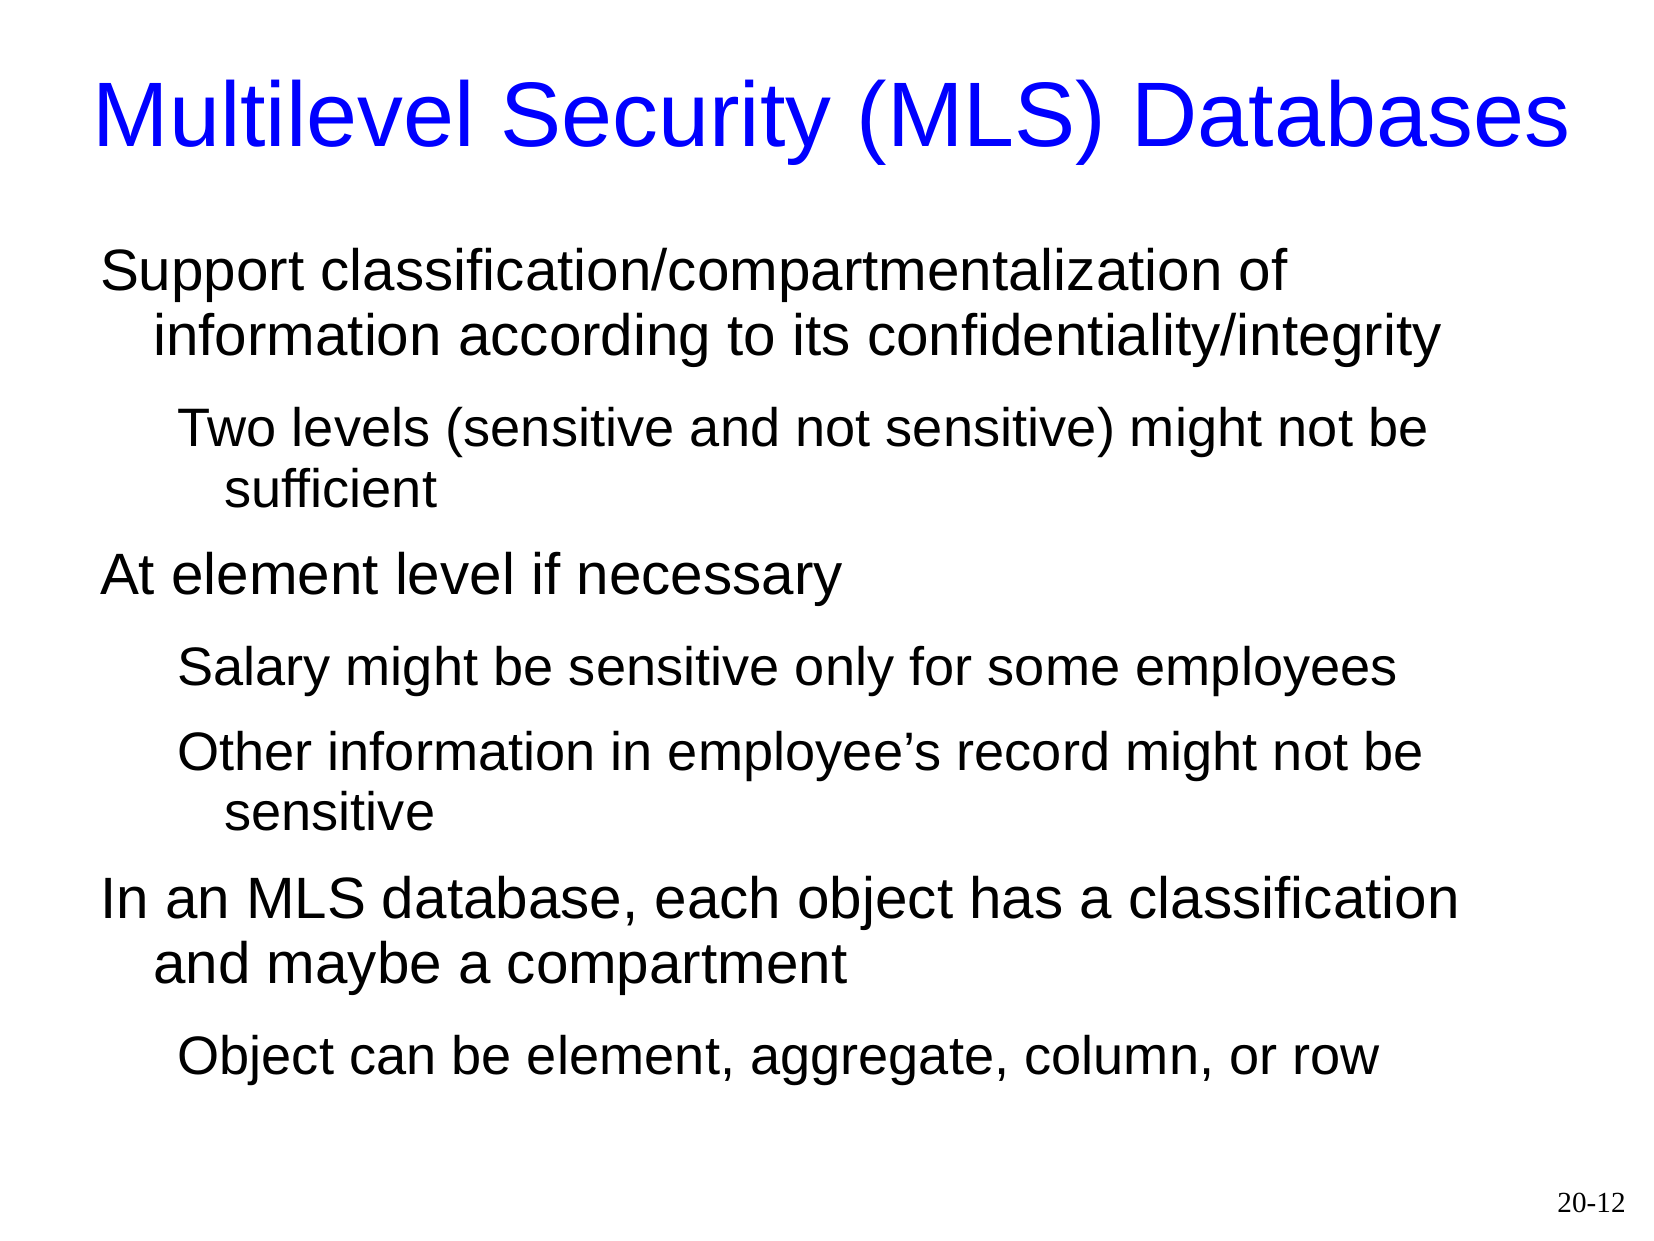

# Multilevel Security (MLS) Databases
Support classification/compartmentalization of information according to its confidentiality/integrity
Two levels (sensitive and not sensitive) might not be sufficient
At element level if necessary
Salary might be sensitive only for some employees
Other information in employee’s record might not be sensitive
In an MLS database, each object has a classification and maybe a compartment
Object can be element, aggregate, column, or row